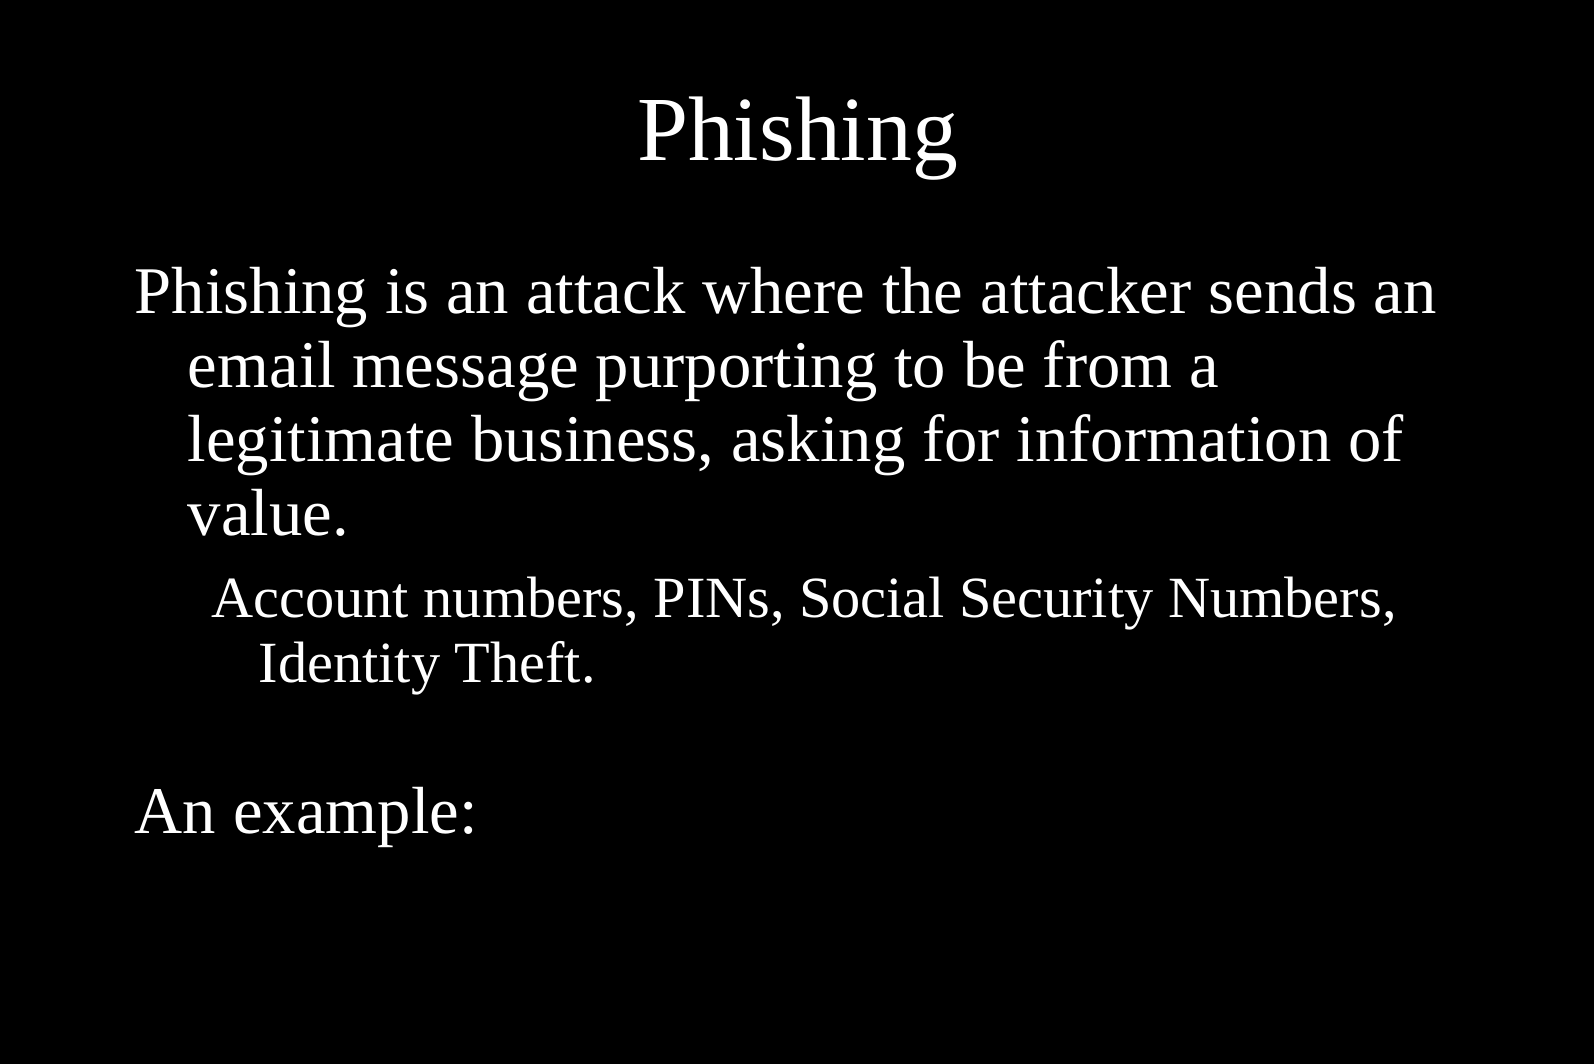

# Phishing
Phishing is an attack where the attacker sends an email message purporting to be from a legitimate business, asking for information of value.
Account numbers, PINs, Social Security Numbers, Identity Theft.
An example: